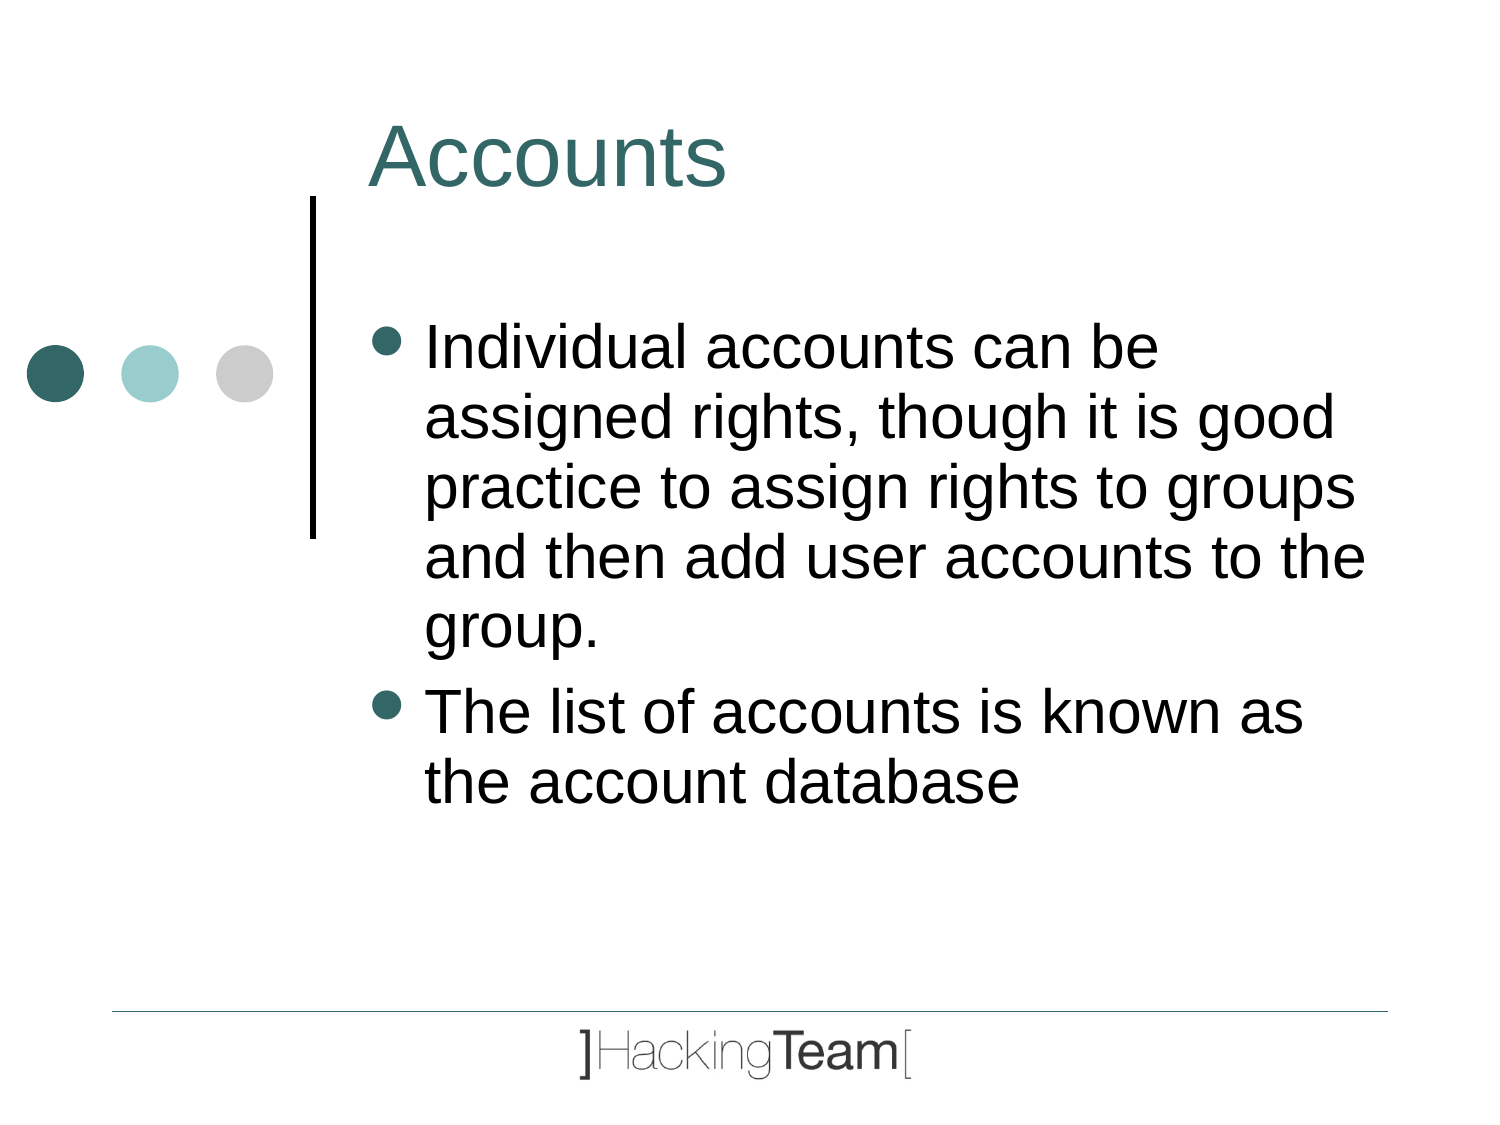

# Accounts
Individual accounts can be assigned rights, though it is good practice to assign rights to groups and then add user accounts to the group.
The list of accounts is known as the account database